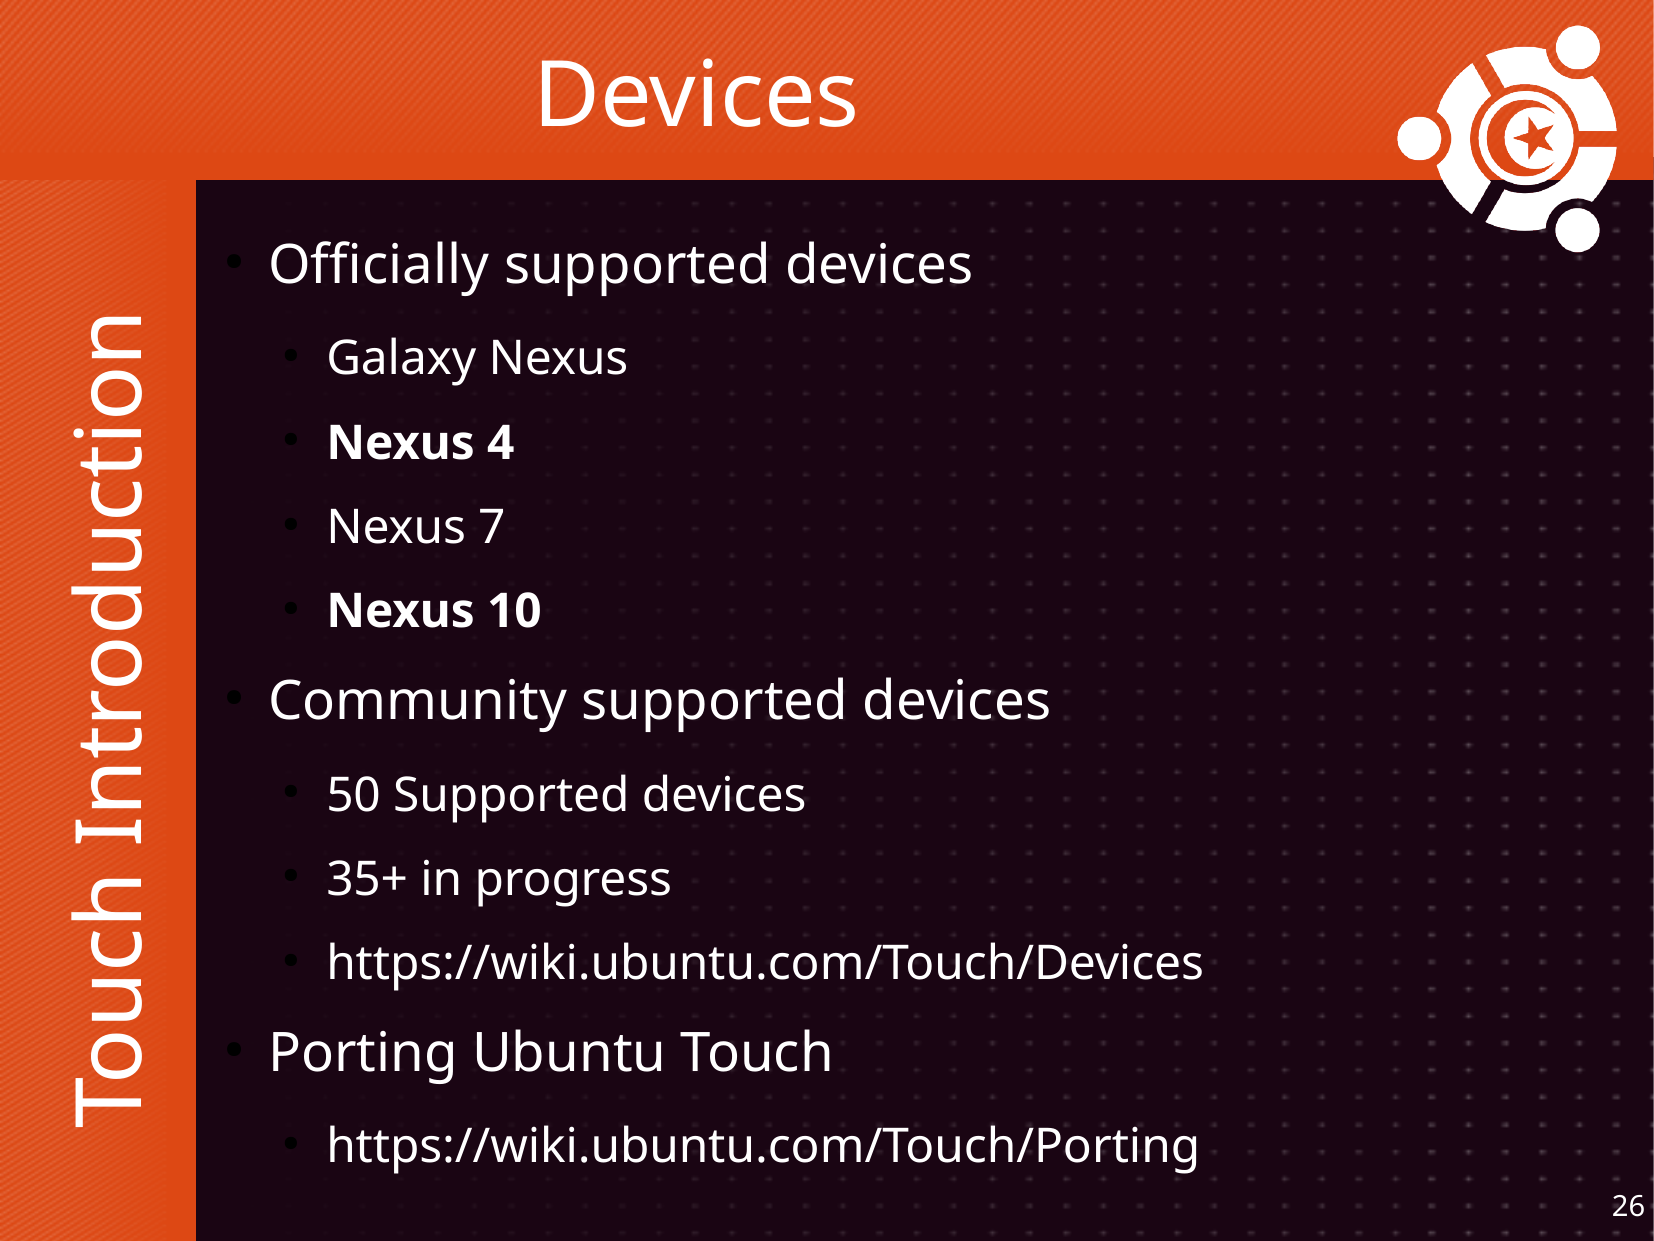

# Devices
Officially supported devices
Galaxy Nexus
Nexus 4
Nexus 7
Nexus 10
Community supported devices
50 Supported devices
35+ in progress
https://wiki.ubuntu.com/Touch/Devices
Porting Ubuntu Touch
https://wiki.ubuntu.com/Touch/Porting
Touch Introduction
26